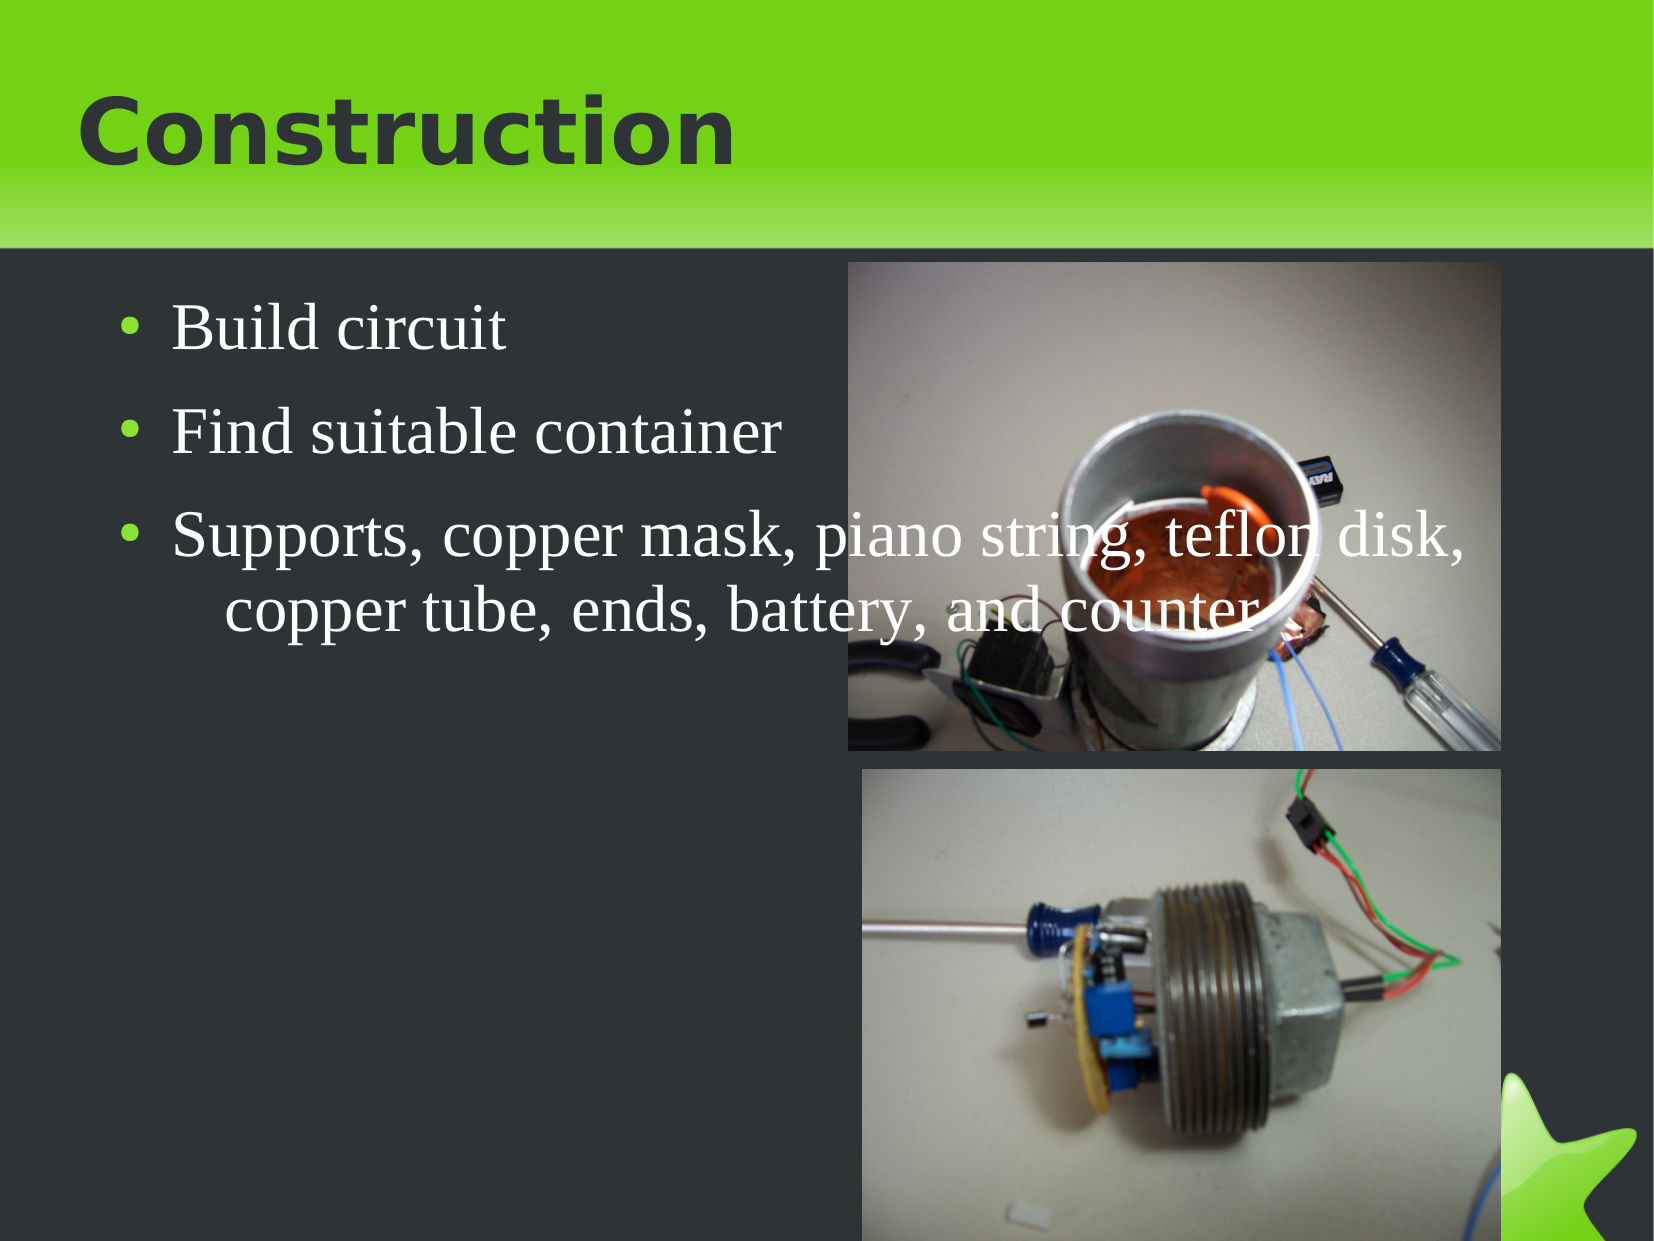

# Construction
Build circuit
Find suitable container
Supports, copper mask, piano string, teflon disk, copper tube, ends, battery, and counter